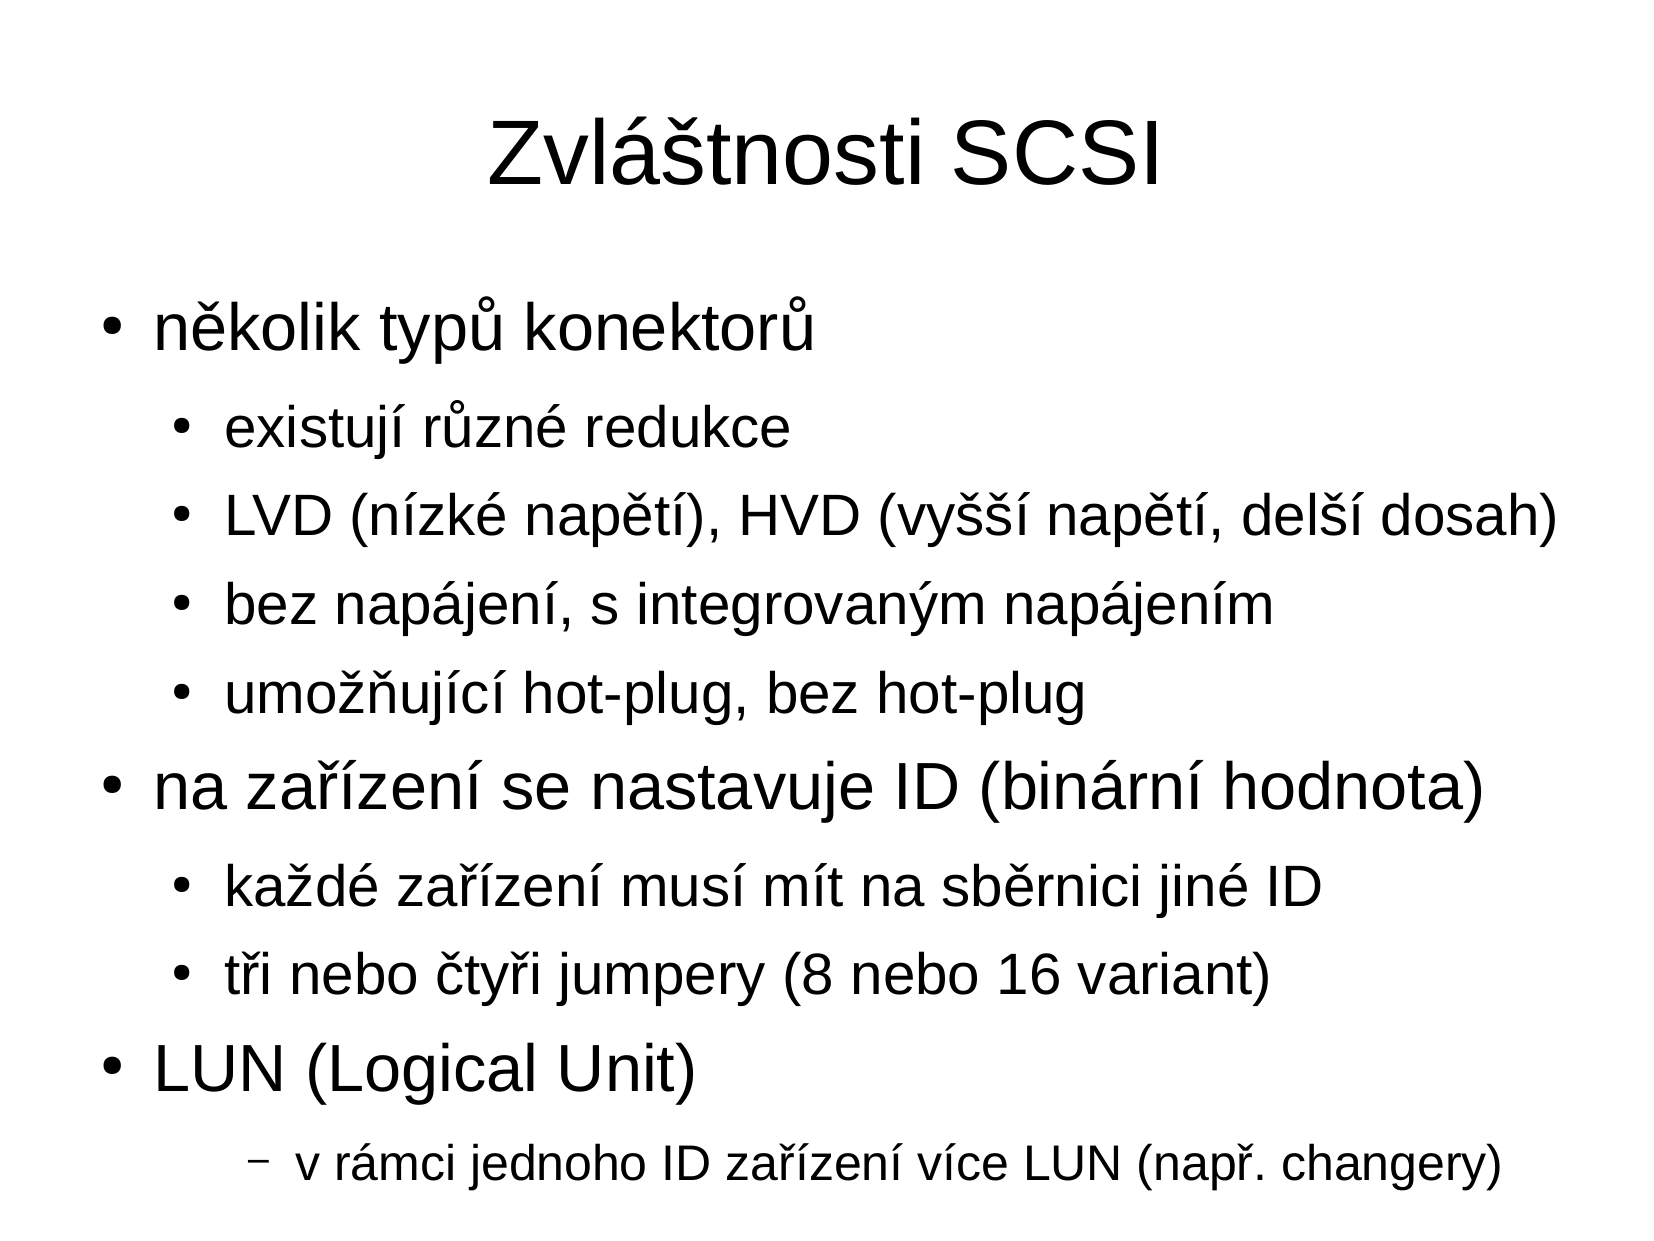

# Zvláštnosti SCSI
několik typů konektorů
existují různé redukce
LVD (nízké napětí), HVD (vyšší napětí, delší dosah)
bez napájení, s integrovaným napájením
umožňující hot-plug, bez hot-plug
na zařízení se nastavuje ID (binární hodnota)
každé zařízení musí mít na sběrnici jiné ID
tři nebo čtyři jumpery (8 nebo 16 variant)
LUN (Logical Unit)
v rámci jednoho ID zařízení více LUN (např. changery)